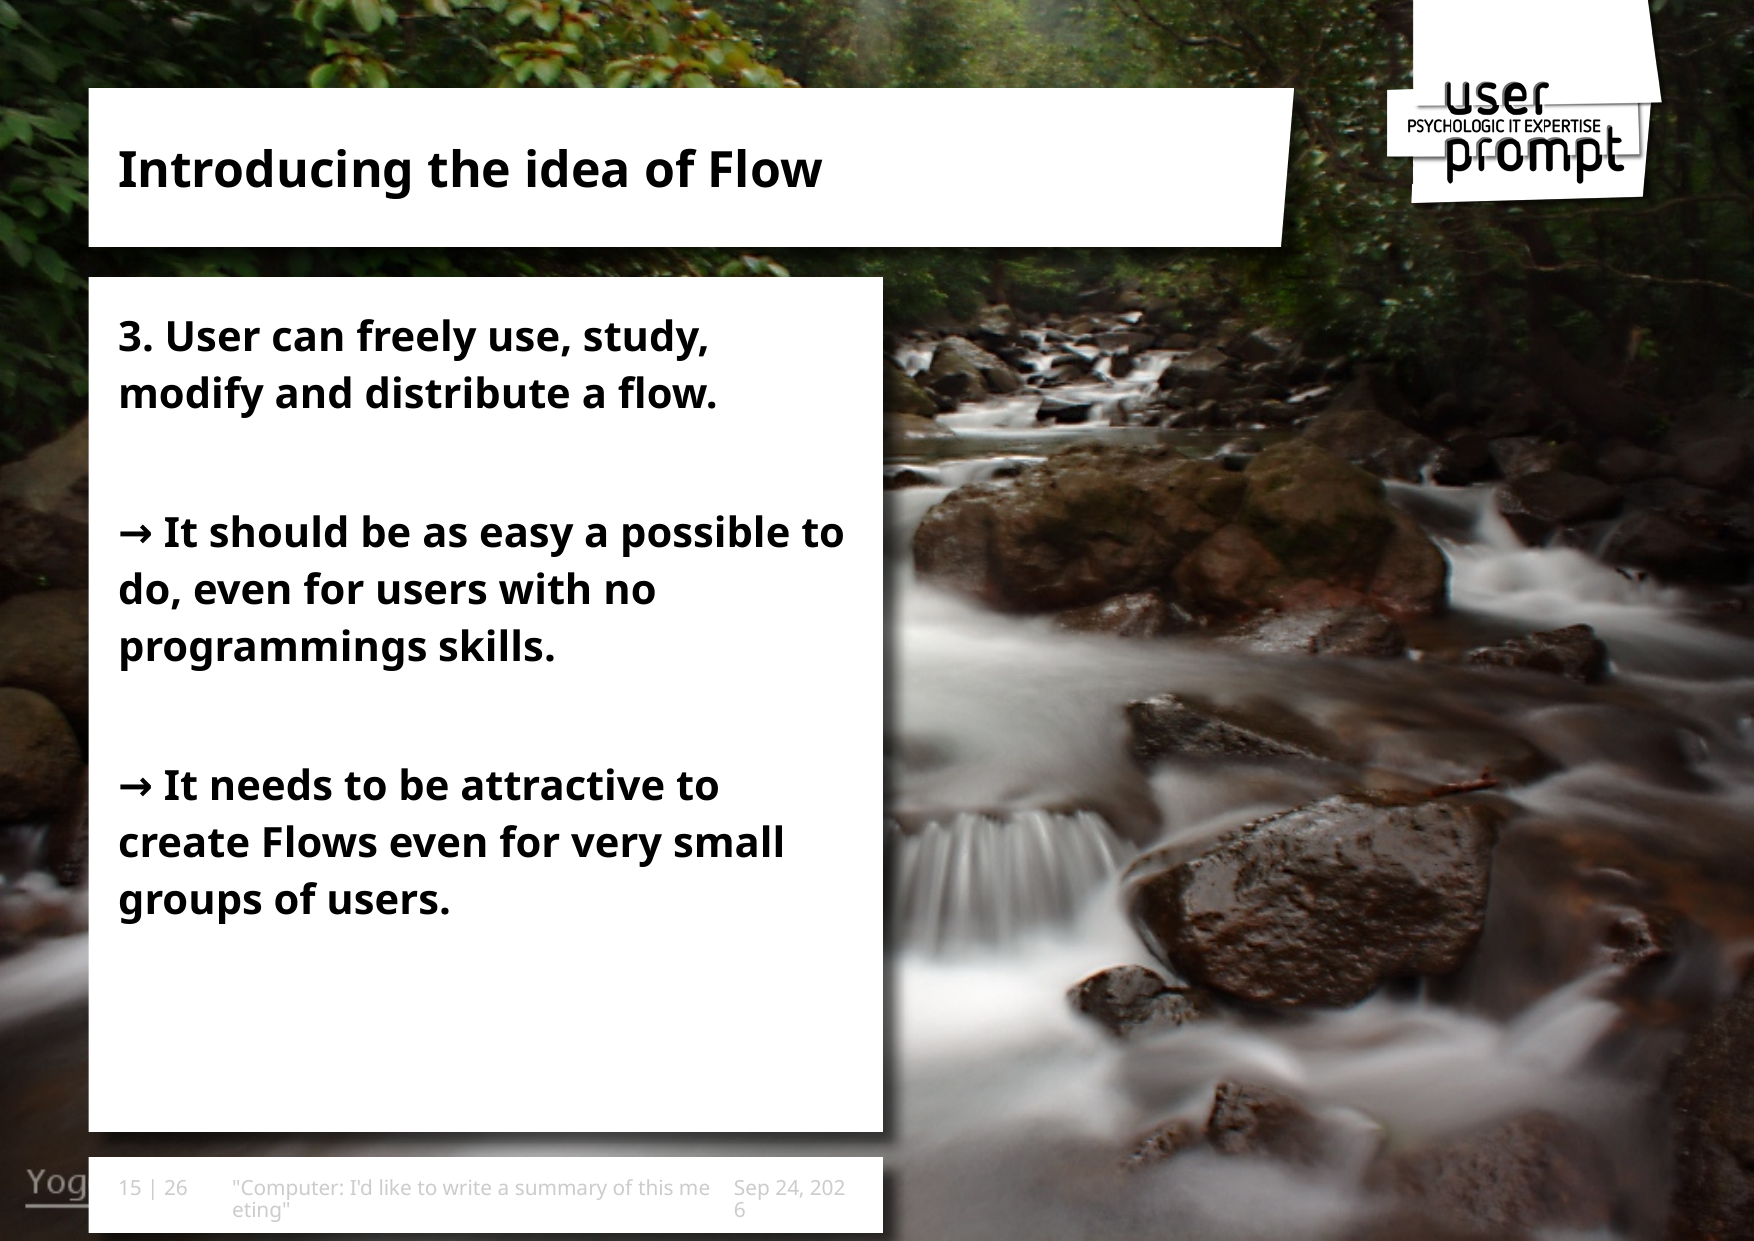

# Introducing the idea of Flow
3. User can freely use, study, modify and distribute a flow.
→ It should be as easy a possible to do, even for users with no programmings skills.
→ It needs to be attractive to create Flows even for very small groups of users.
15
"Computer: I'd like to write a summary of this meeting"